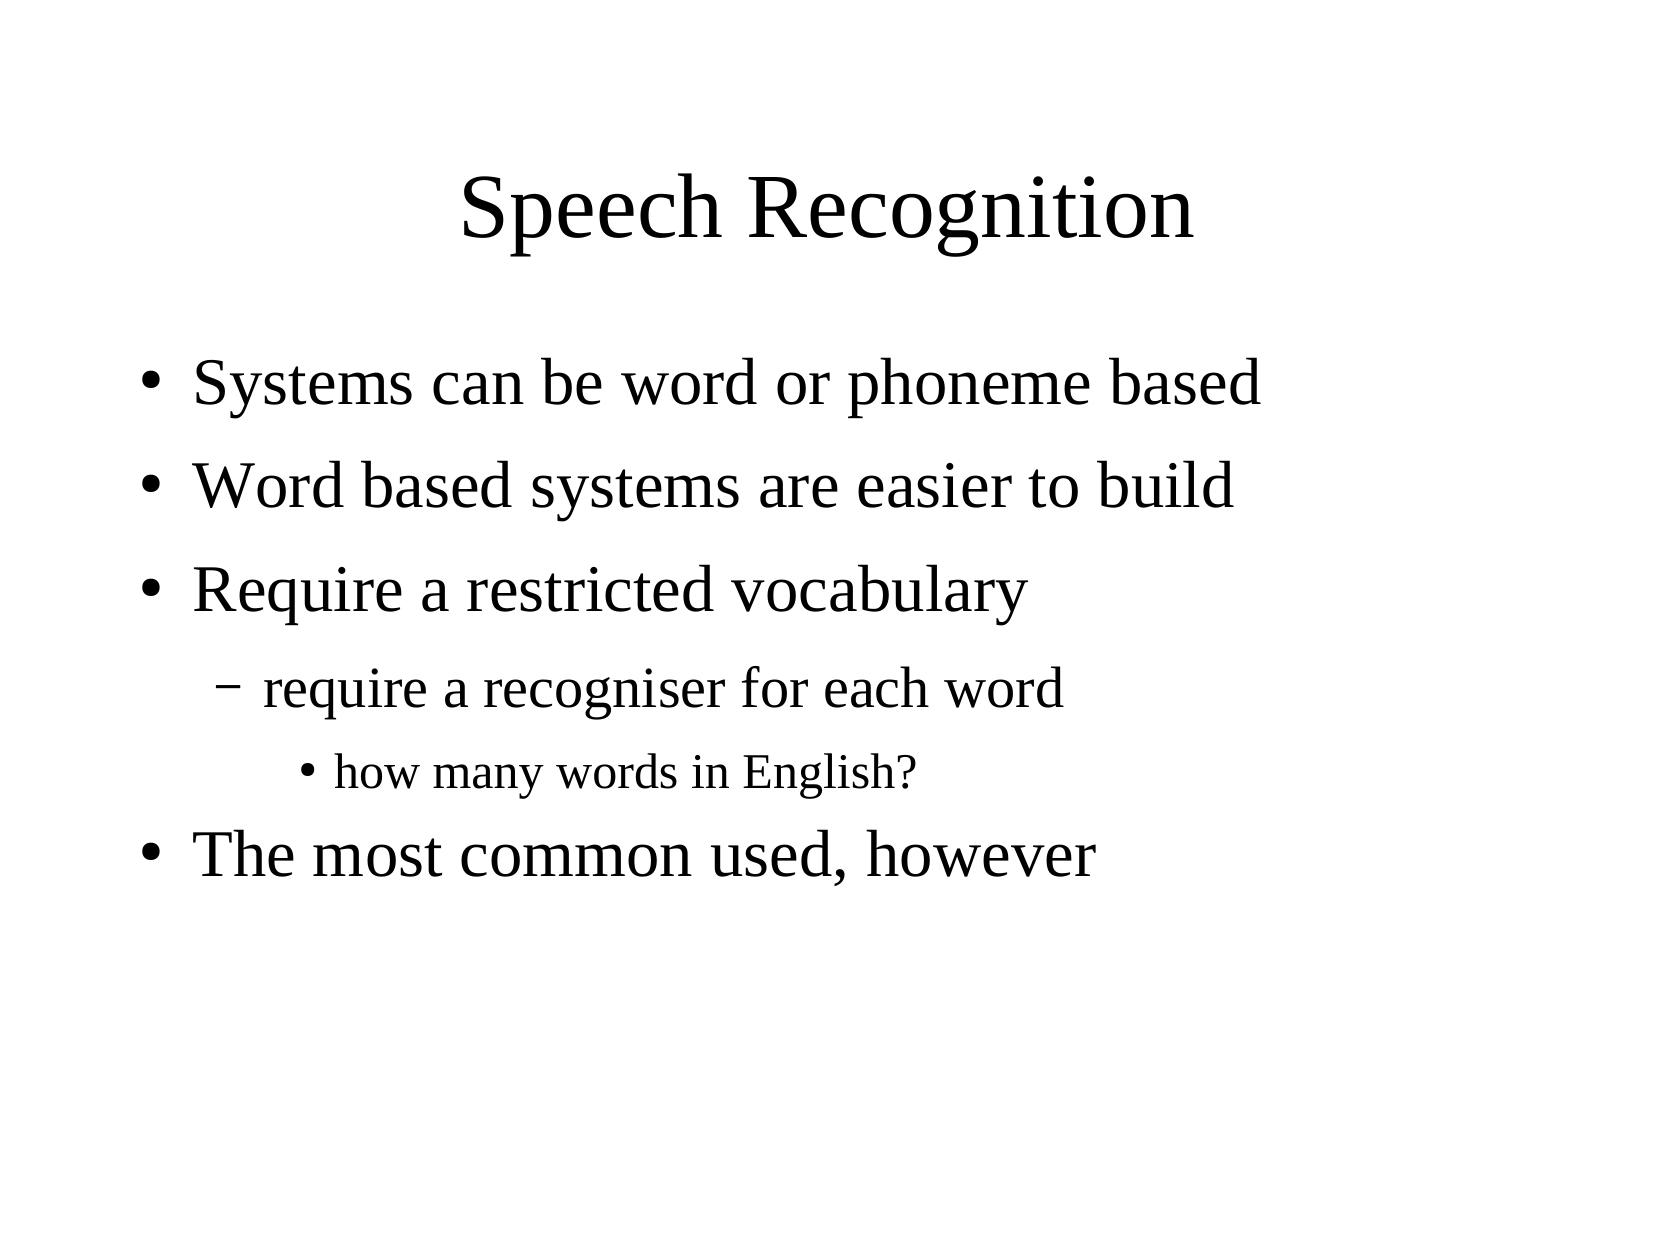

# Speech Recognition
Systems can be word or phoneme based
Word based systems are easier to build
Require a restricted vocabulary
require a recogniser for each word
how many words in English?
The most common used, however